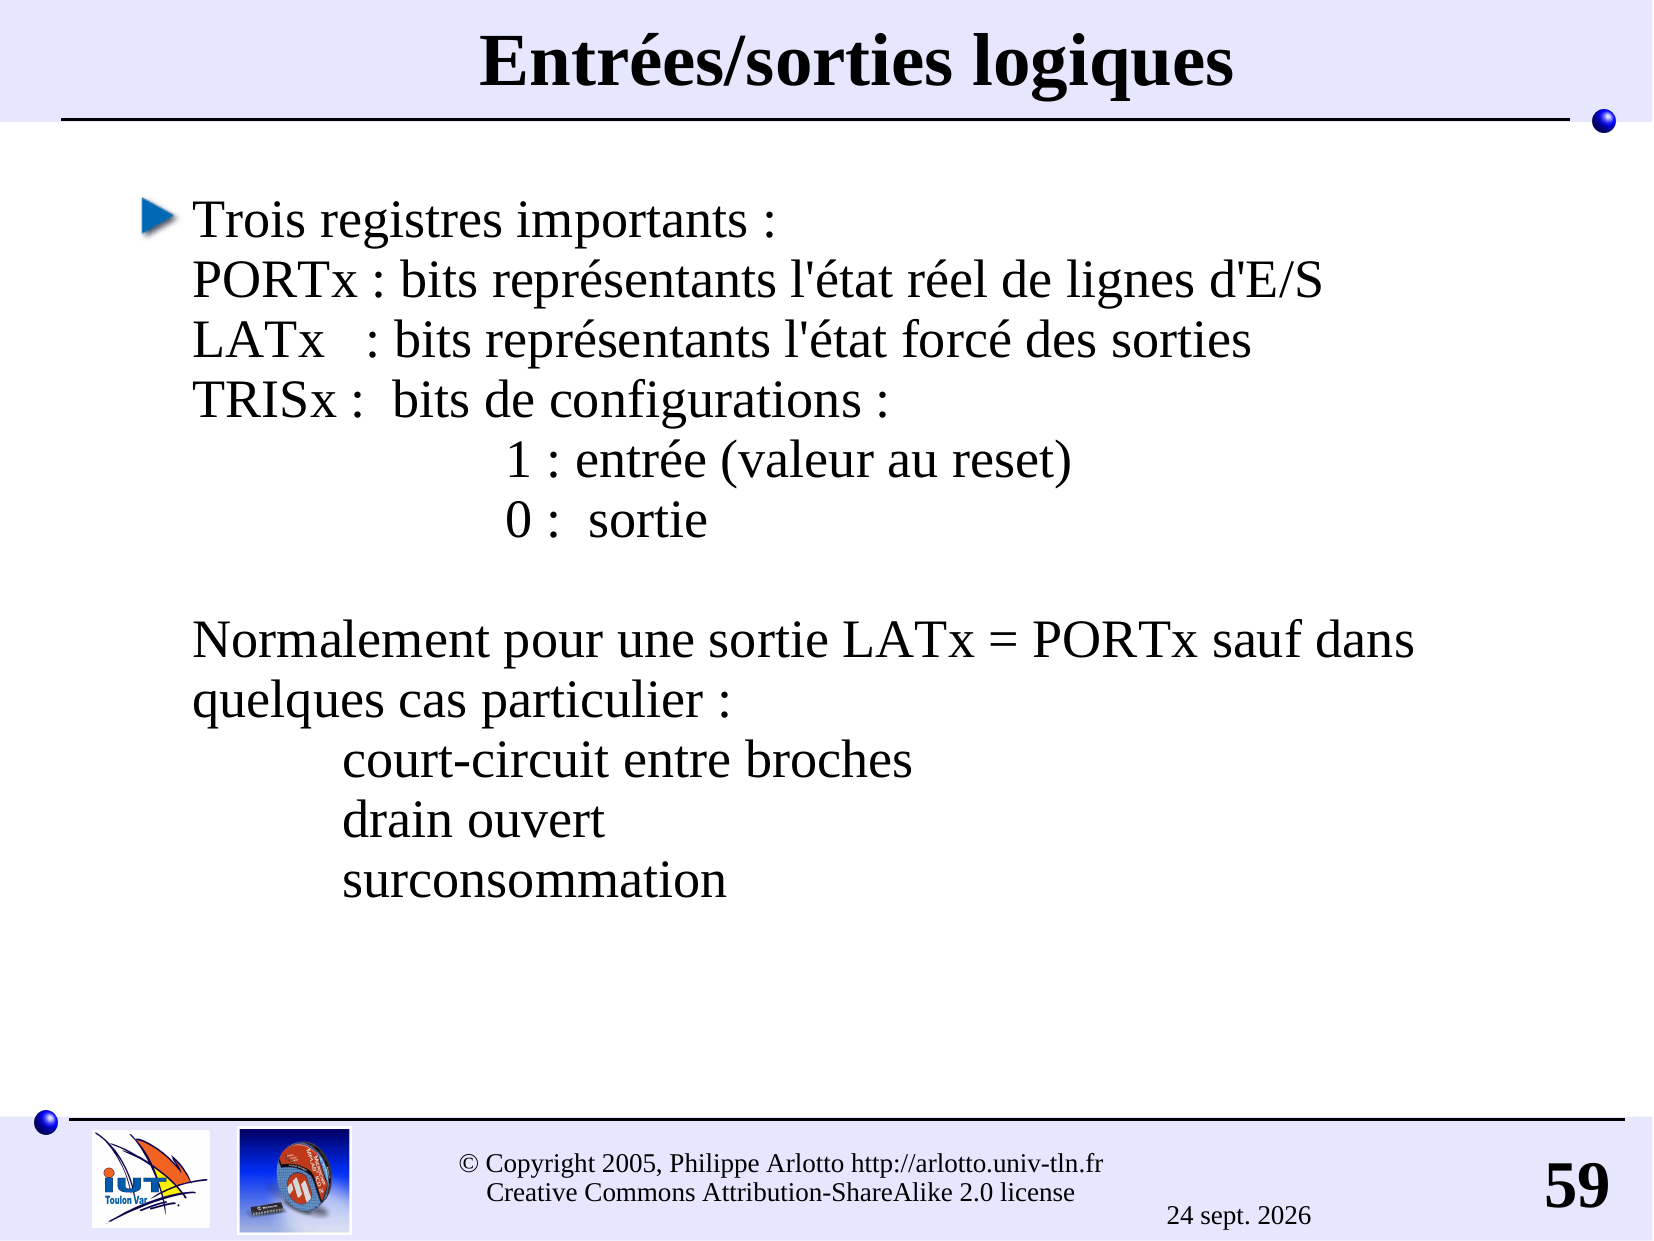

# Entrées/sorties logiques
Trois registres importants :
PORTx : bits représentants l'état réel de lignes d'E/S
LATx : bits représentants l'état forcé des sorties
TRISx : bits de configurations :
				 1 : entrée (valeur au reset)
				 0 : sortie
Normalement pour une sortie LATx = PORTx sauf dans quelques cas particulier :
		court-circuit entre broches
		drain ouvert
		surconsommation